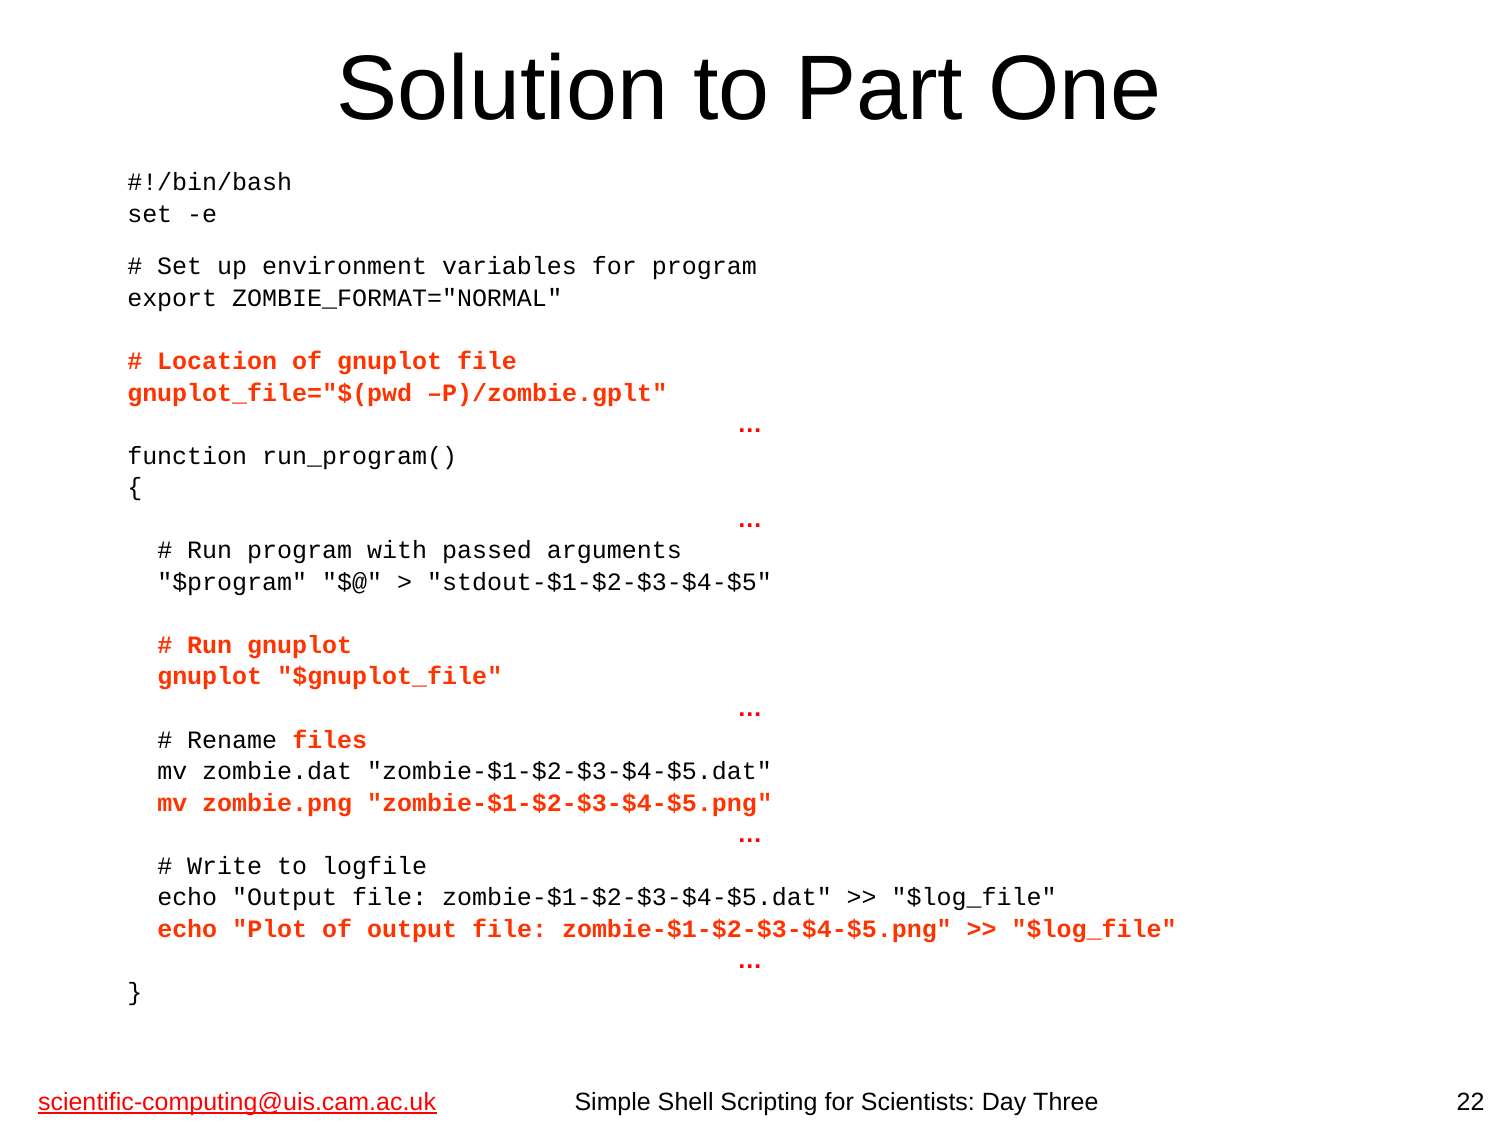

# Solution to Part One
#!/bin/bash
set -e
# Set up environment variables for program
export ZOMBIE_FORMAT="NORMAL"
# Location of gnuplot file
gnuplot_file="$(pwd –P)/zombie.gplt"
…
function run_program()
{
…
 # Run program with passed arguments
 "$program" "$@" > "stdout-$1-$2-$3-$4-$5"
 # Run gnuplot
 gnuplot "$gnuplot_file"
…
 # Rename files
 mv zombie.dat "zombie-$1-$2-$3-$4-$5.dat"
 mv zombie.png "zombie-$1-$2-$3-$4-$5.png"
…
 # Write to logfile
 echo "Output file: zombie-$1-$2-$3-$4-$5.dat" >> "$log_file"
 echo "Plot of output file: zombie-$1-$2-$3-$4-$5.png" >> "$log_file"
…
}
escience-support@ucs.cam.ac.uk	Simple Shell Scripting for Scientists: Day Three
22